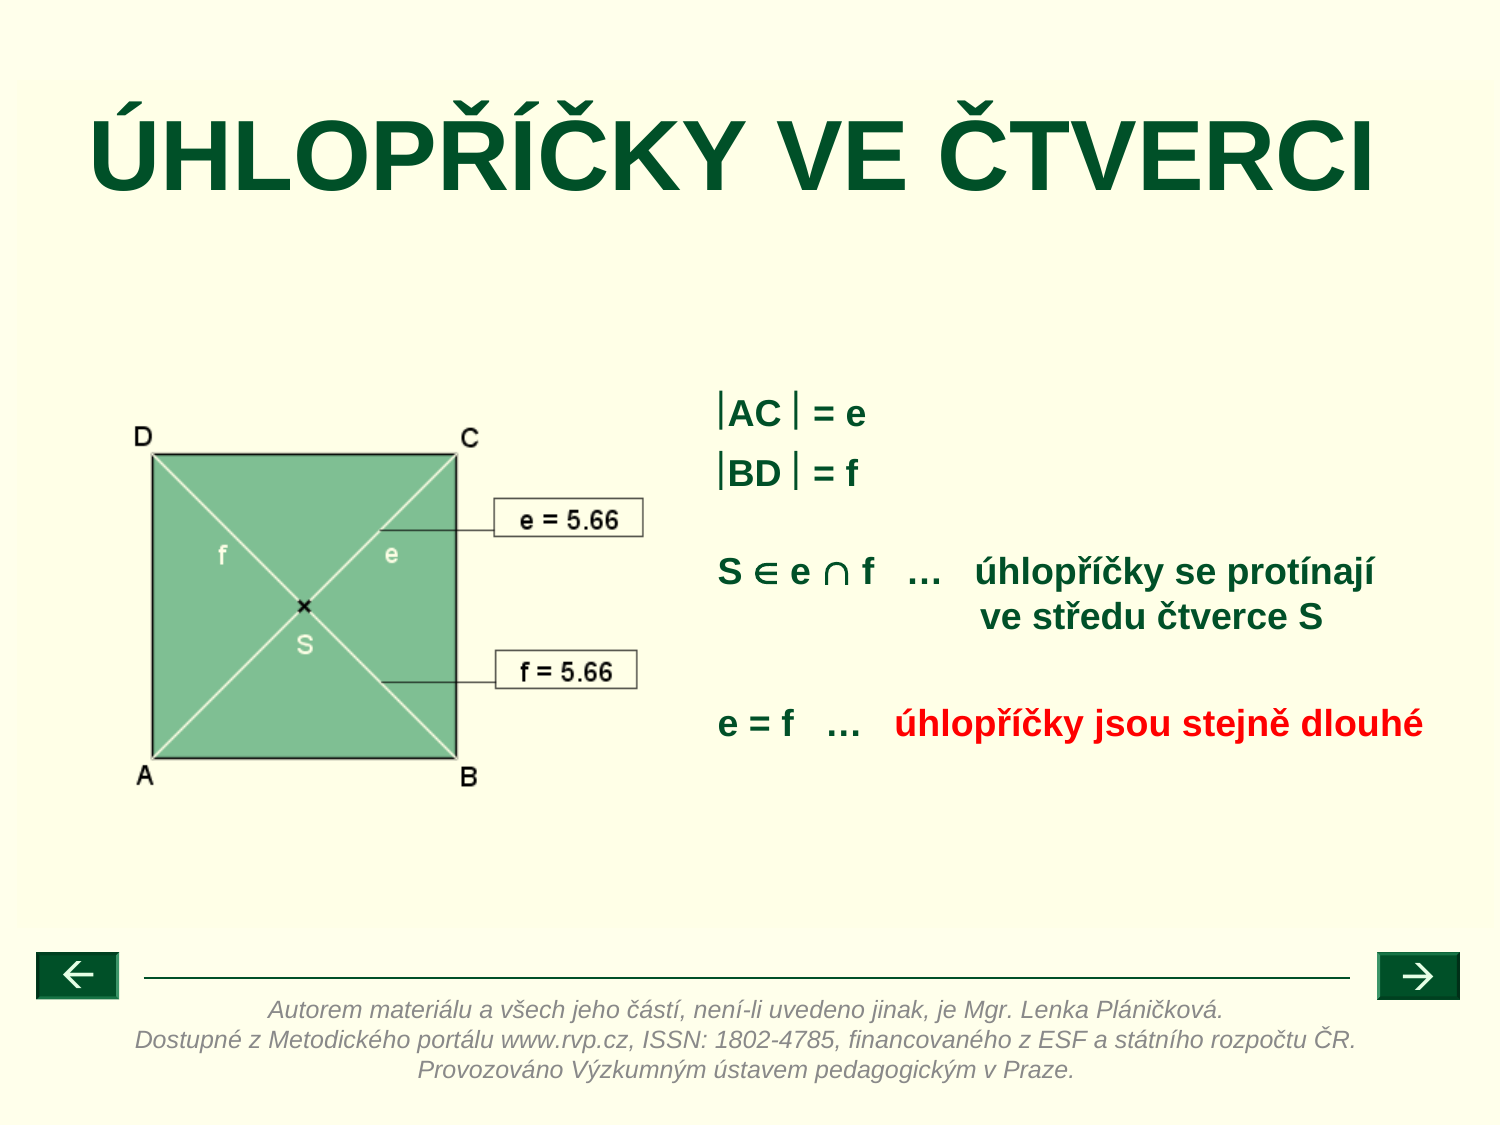

# ÚHLOPŘÍČKY VE ČTVERCI
AC  = e
BD  = f
S  e  f … úhlopříčky se protínají
 ve středu čtverce S
e = f … úhlopříčky jsou stejně dlouhé


Autorem materiálu a všech jeho částí, není-li uvedeno jinak, je Mgr. Lenka Pláničková.
Dostupné z Metodického portálu www.rvp.cz, ISSN: 1802-4785, financovaného z ESF a státního rozpočtu ČR.
Provozováno Výzkumným ústavem pedagogickým v Praze.